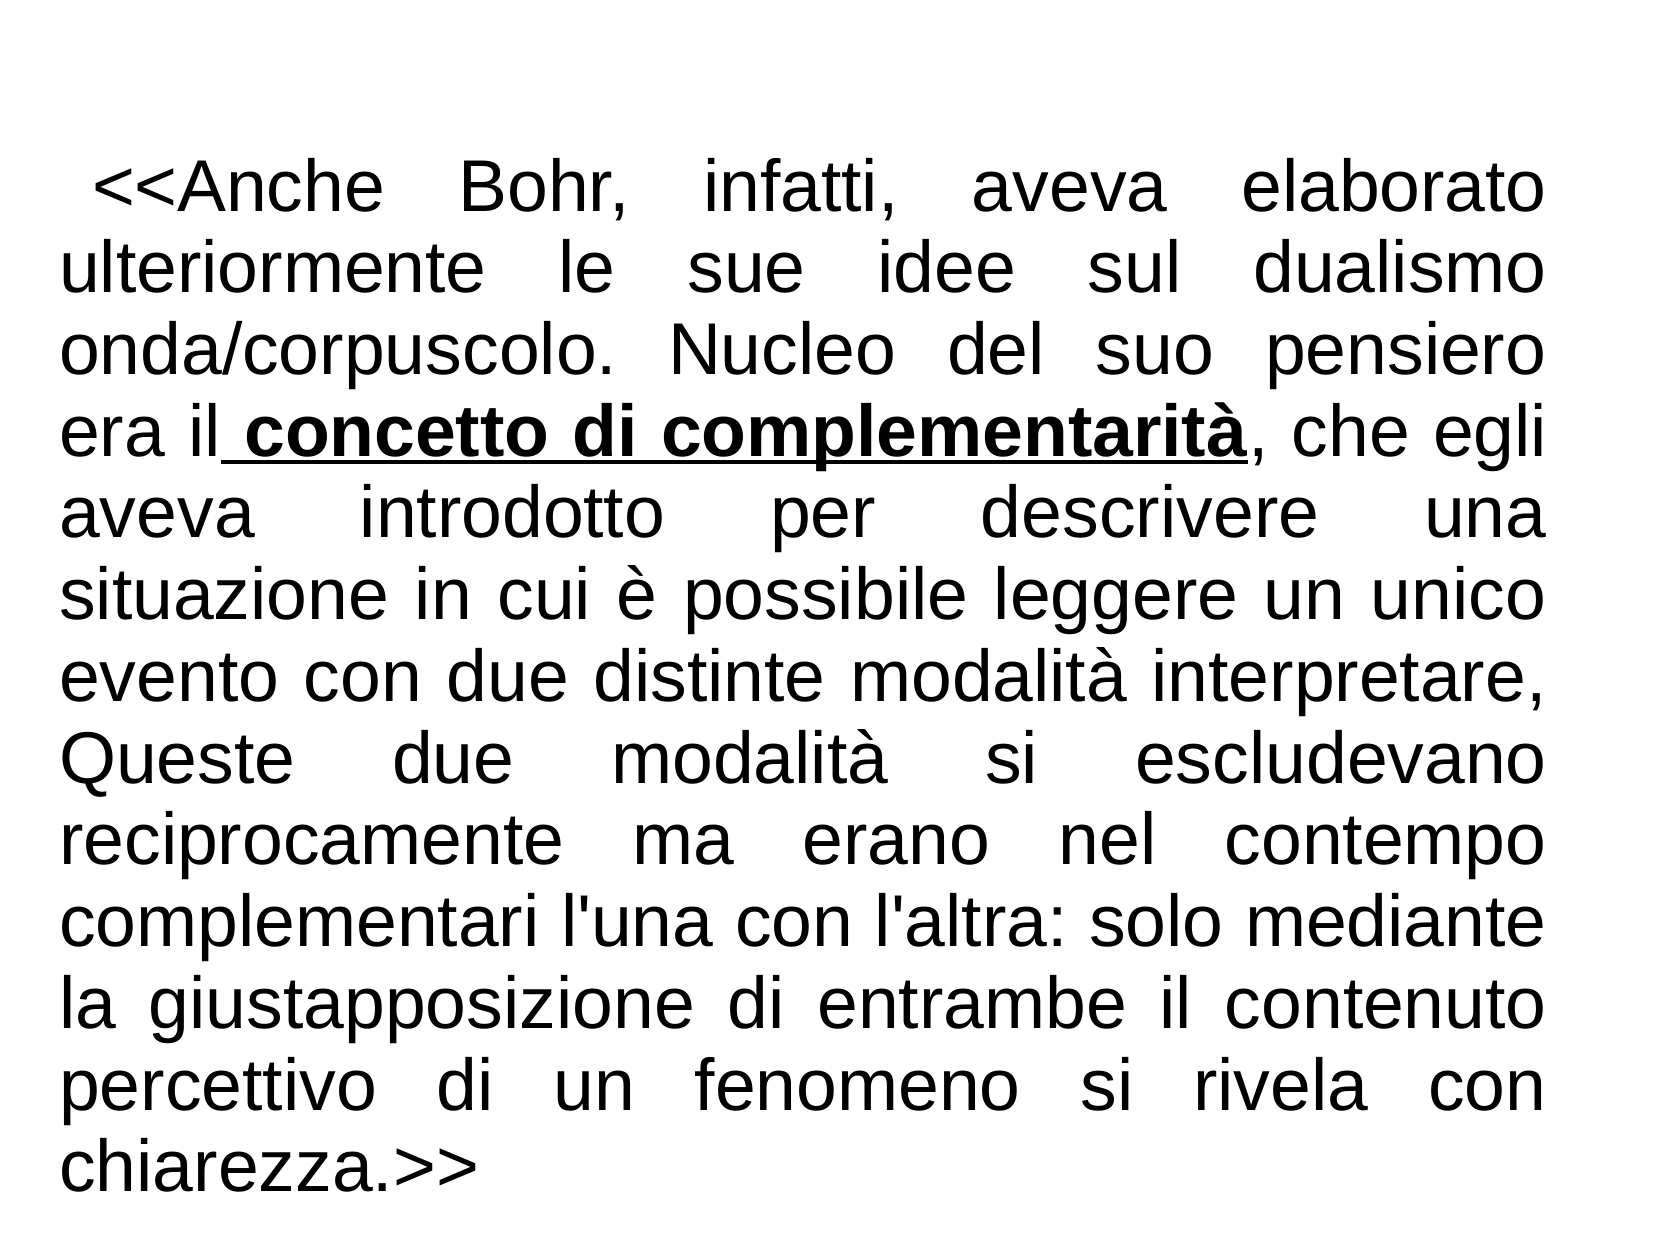

# <<Anche Bohr, infatti, aveva elaborato ulteriormente le sue idee sul dualismo onda/corpuscolo. Nucleo del suo pensiero era il concetto di complementarità, che egli aveva introdotto per descrivere una situazione in cui è possibile leggere un unico evento con due distinte modalità interpretare, Queste due modalità si escludevano reciprocamente ma erano nel contempo complementari l'una con l'altra: solo mediante la giustapposizione di entrambe il contenuto percettivo di un fenomeno si rivela con chiarezza.>>